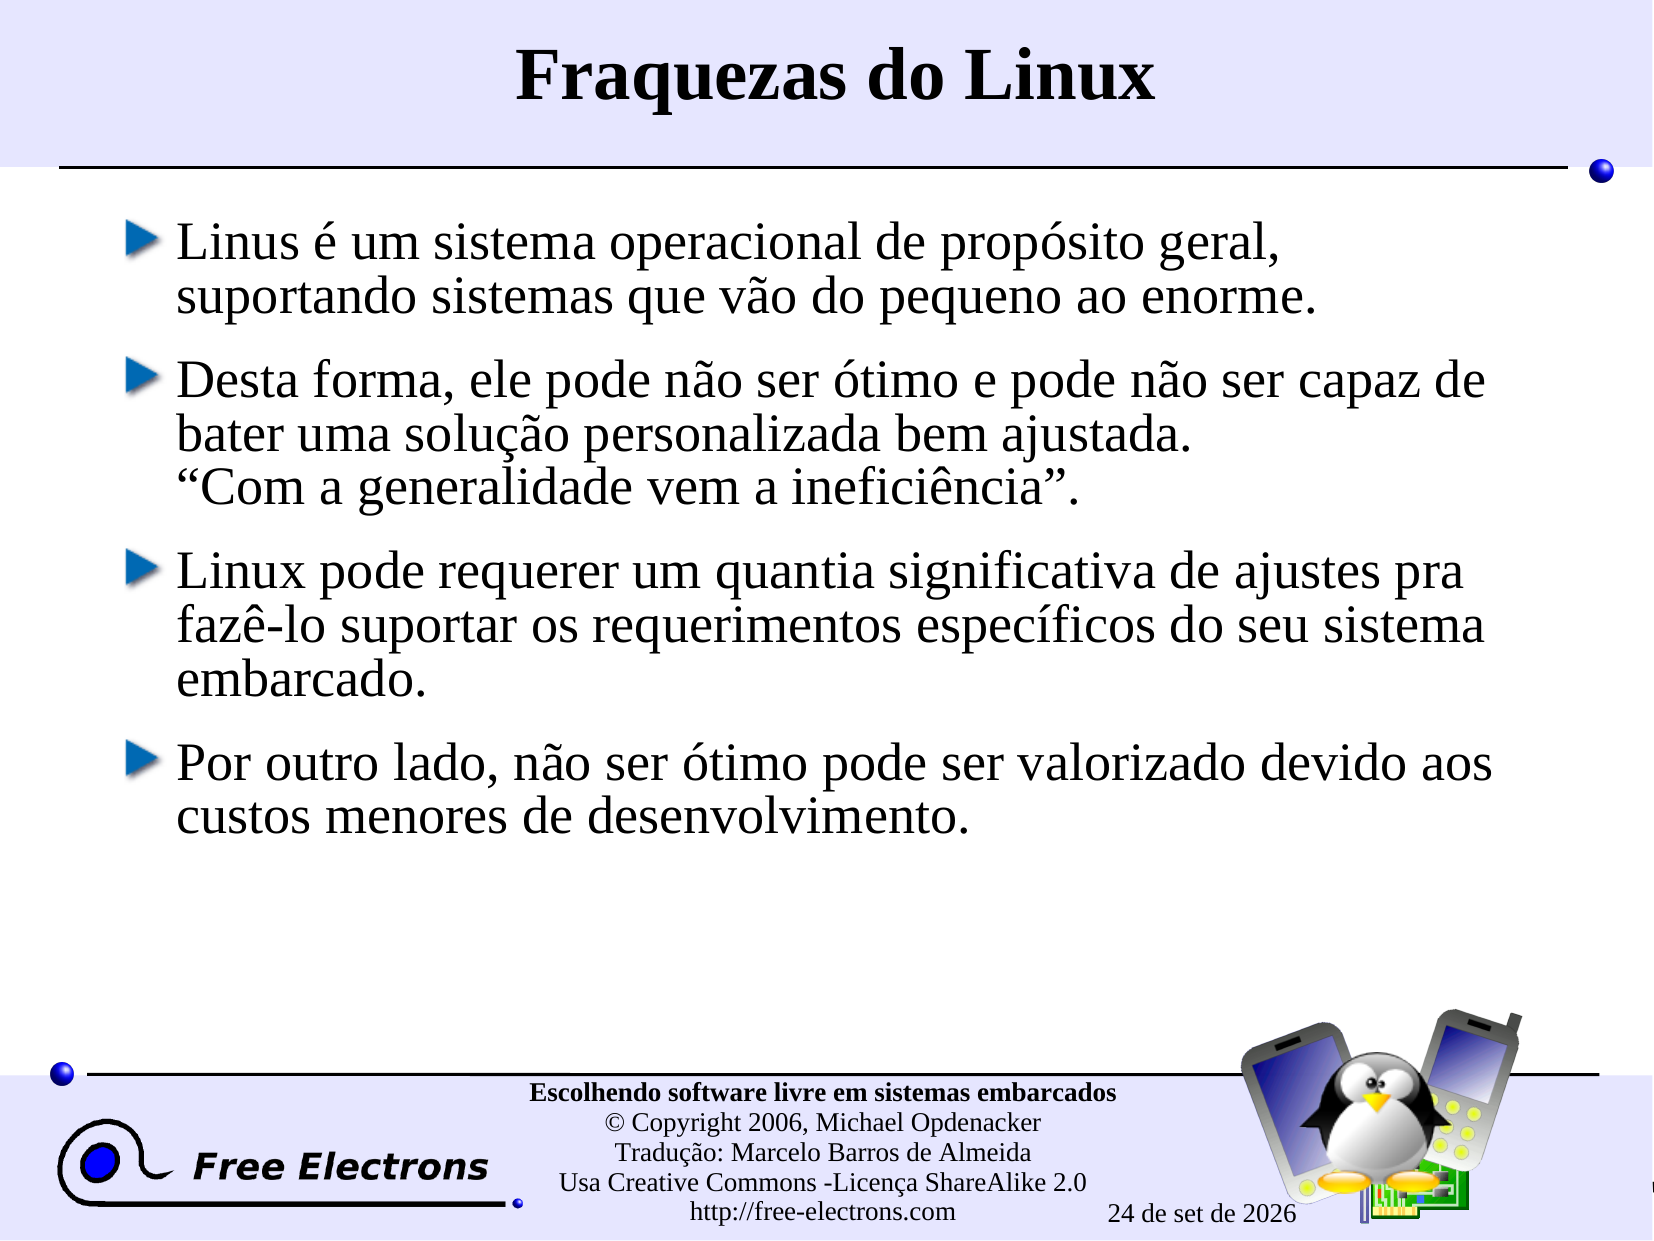

# Fraquezas do Linux
Linus é um sistema operacional de propósito geral, suportando sistemas que vão do pequeno ao enorme.
Desta forma, ele pode não ser ótimo e pode não ser capaz de bater uma solução personalizada bem ajustada.
“Com a generalidade vem a ineficiência”.
Linux pode requerer um quantia significativa de ajustes pra fazê-lo suportar os requerimentos específicos do seu sistema embarcado.
Por outro lado, não ser ótimo pode ser valorizado devido aos custos menores de desenvolvimento.